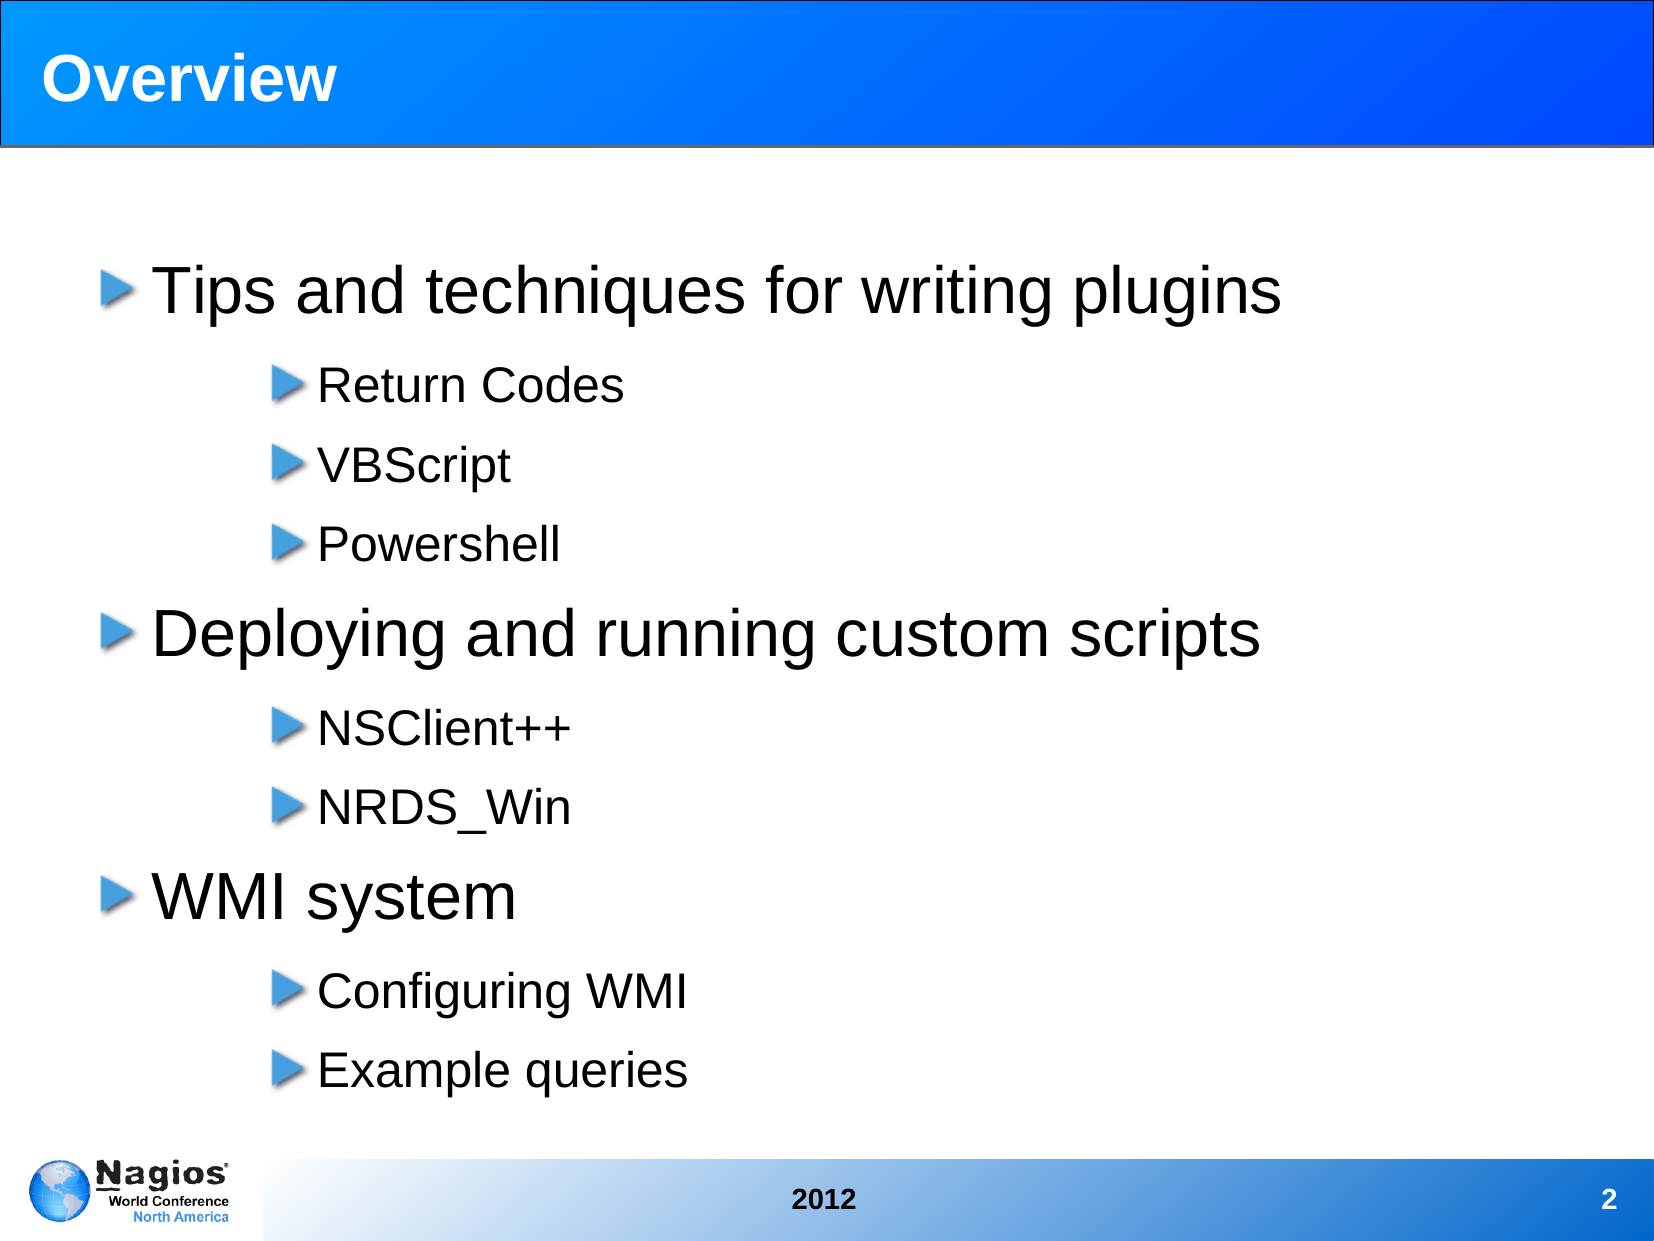

# Overview
Tips and techniques for writing plugins
Return Codes
VBScript
Powershell
Deploying and running custom scripts
NSClient++
NRDS_Win
WMI system
Configuring WMI
Example queries
2011
2